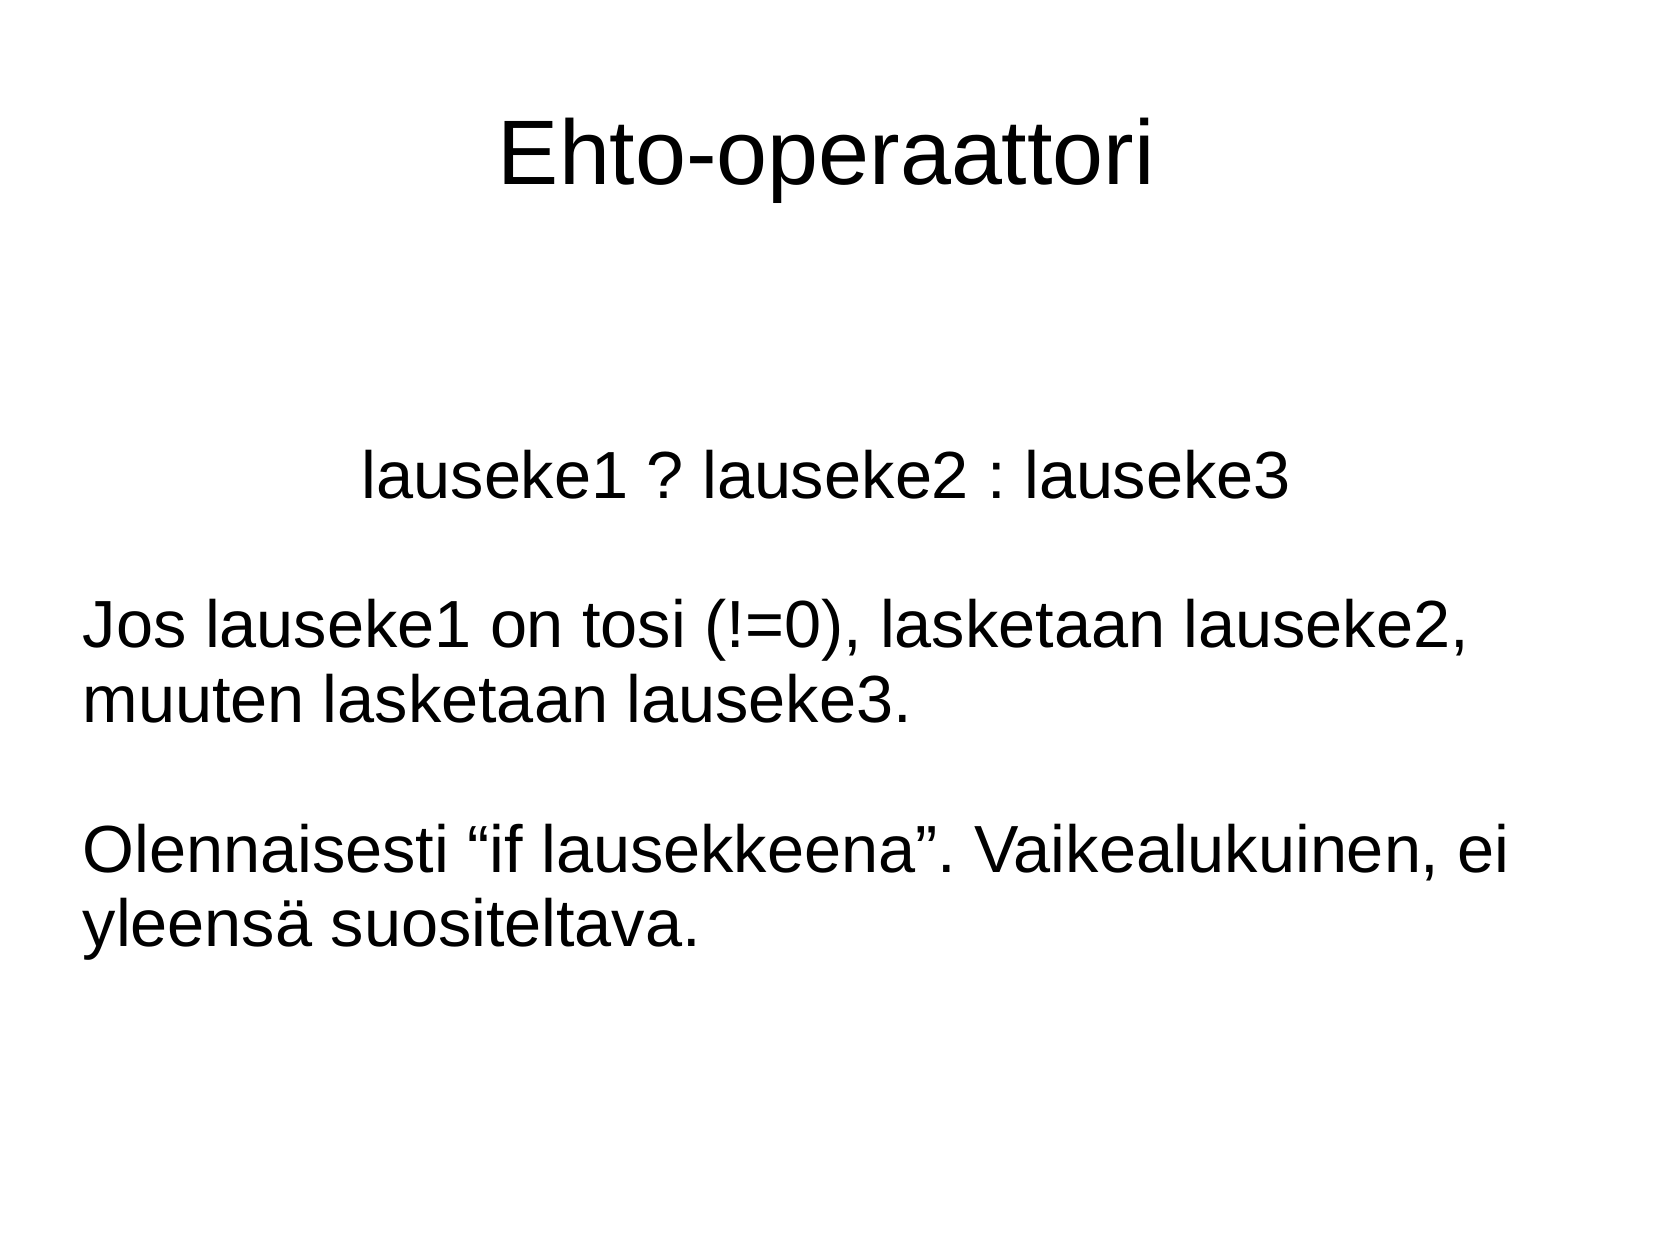

# Ehto-operaattori
lauseke1 ? lauseke2 : lauseke3
Jos lauseke1 on tosi (!=0), lasketaan lauseke2, muuten lasketaan lauseke3.
Olennaisesti “if lausekkeena”. Vaikealukuinen, ei yleensä suositeltava.